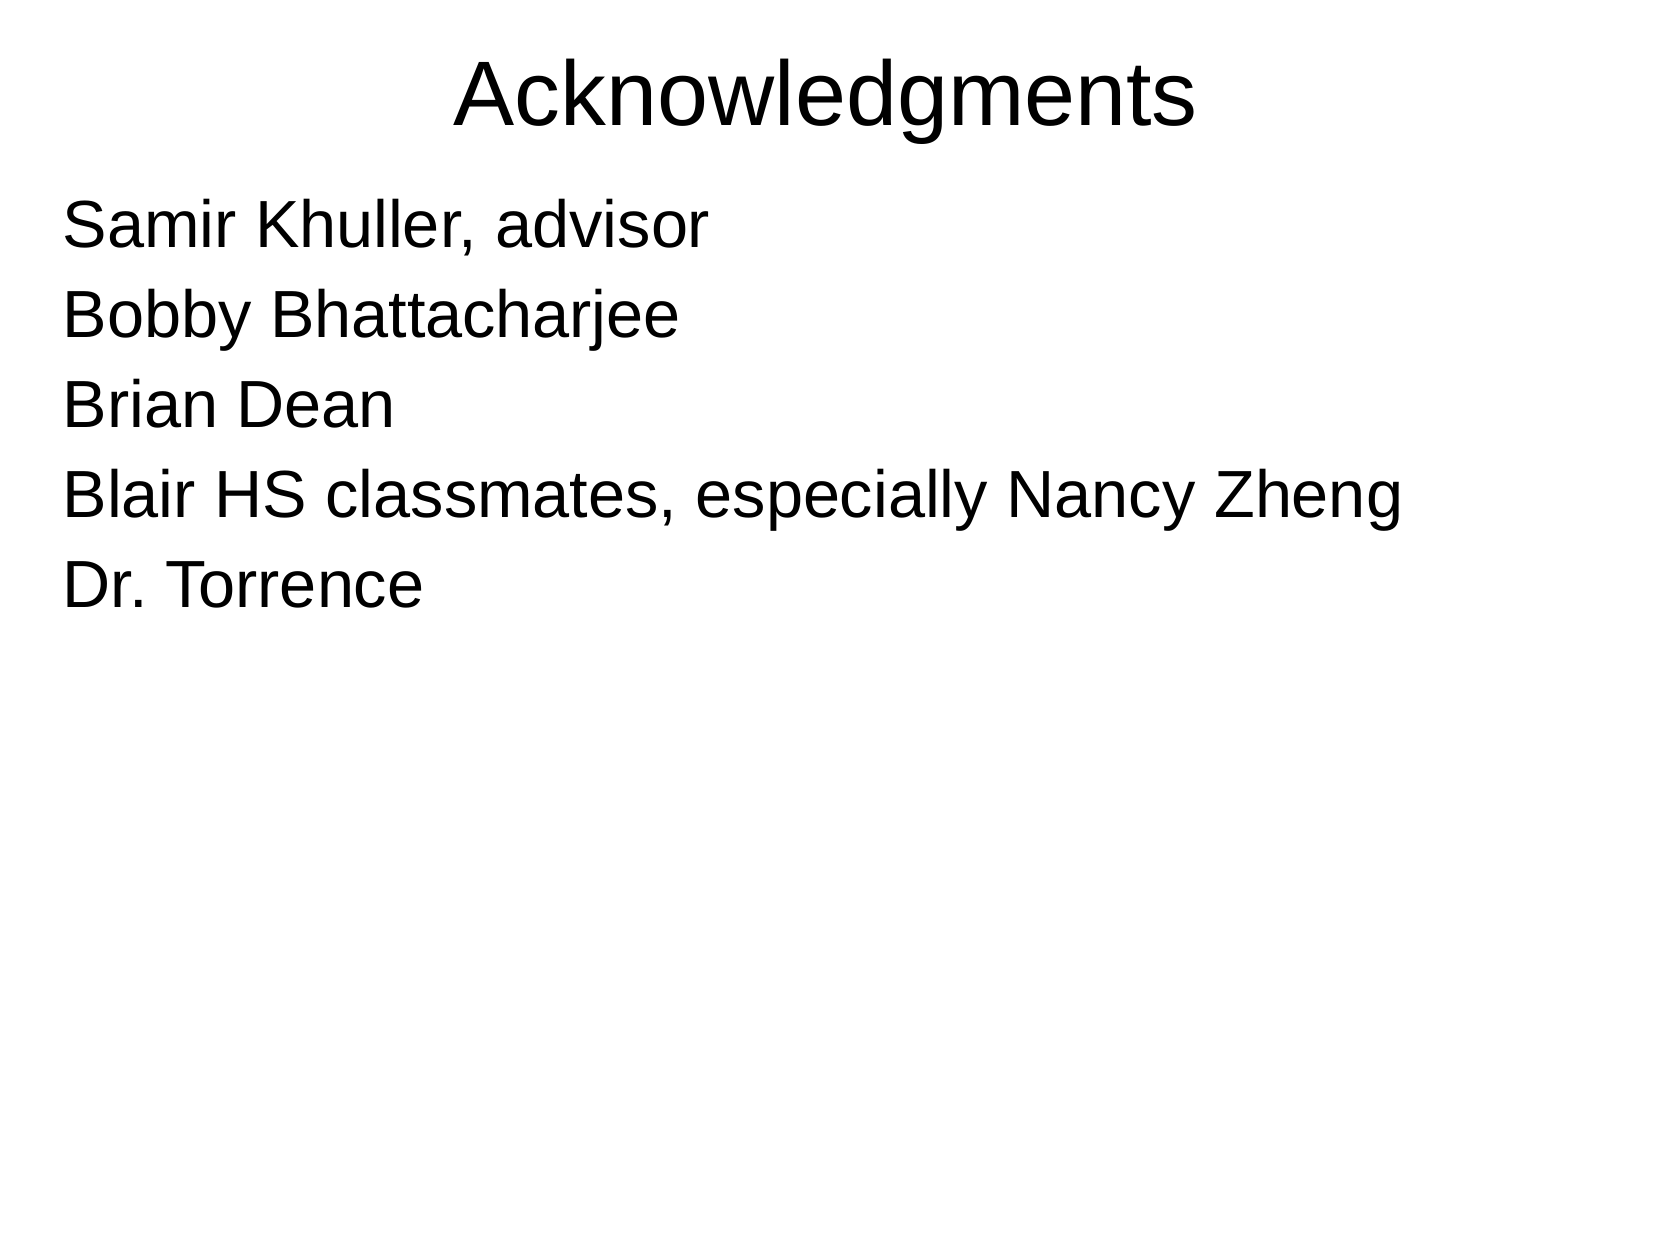

# Acknowledgments
Samir Khuller, advisor
Bobby Bhattacharjee
Brian Dean
Blair HS classmates, especially Nancy Zheng
Dr. Torrence